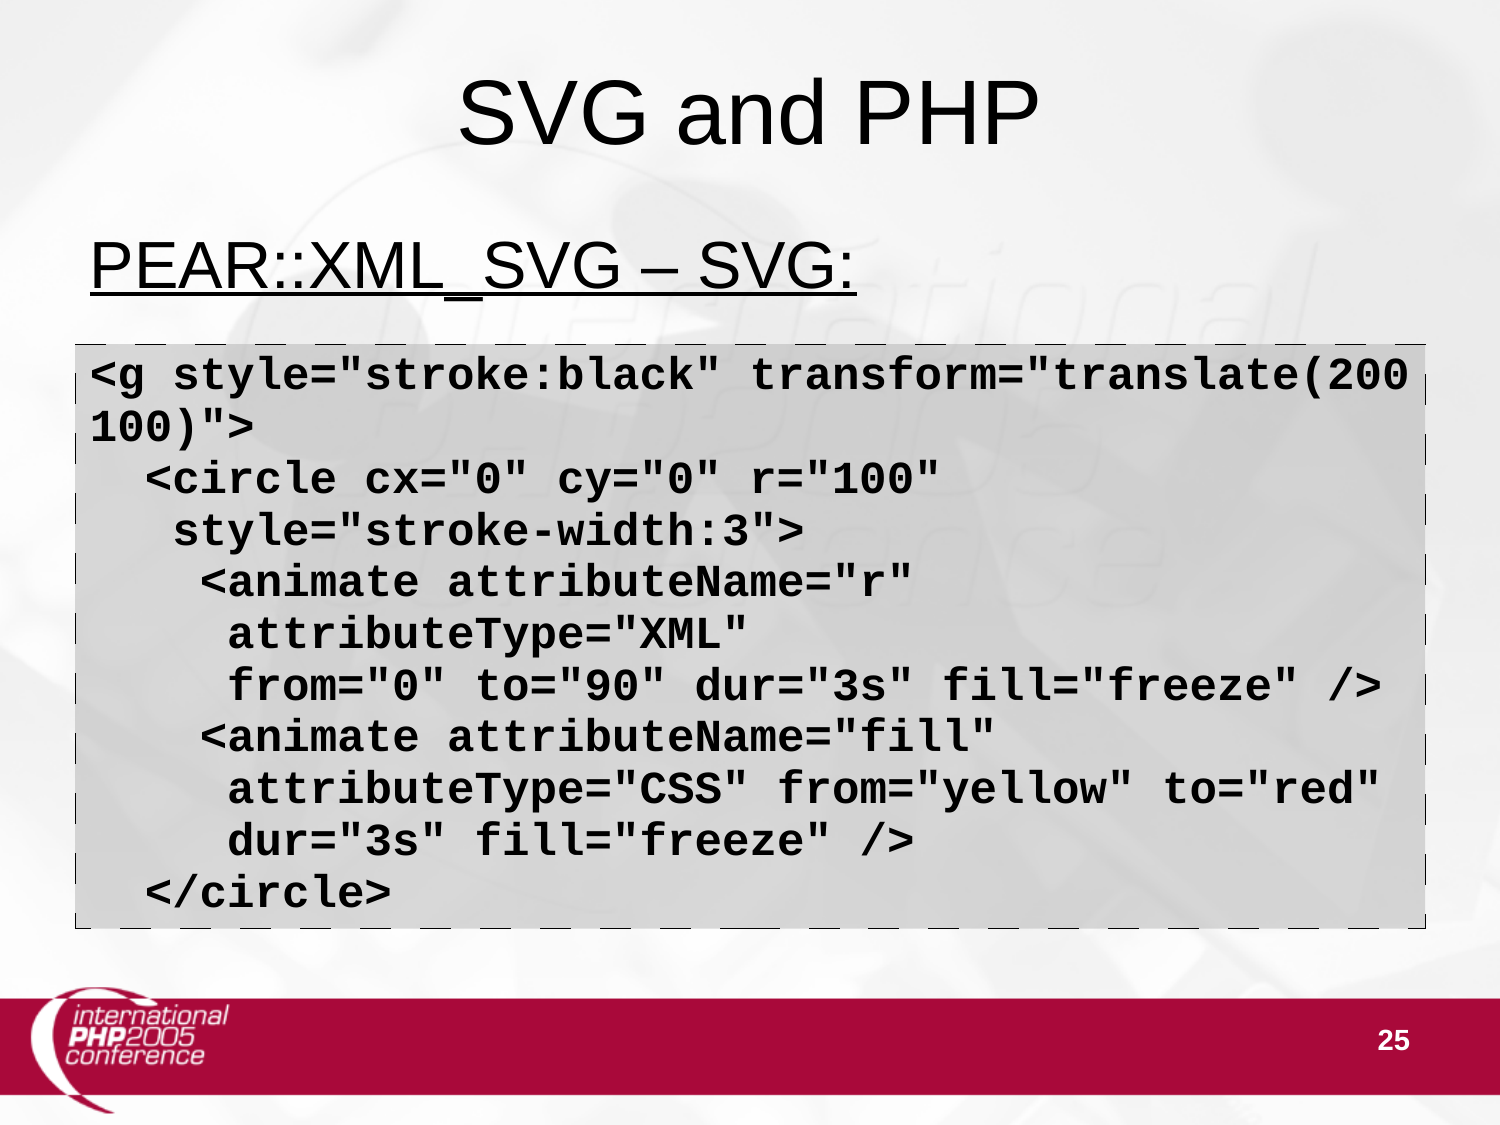

# SVG and PHP
PEAR::XML_SVG – SVG:
<g style="stroke:black" transform="translate(200 100)">
 <circle cx="0" cy="0" r="100"
 style="stroke-width:3">
 <animate attributeName="r"
 attributeType="XML"
 from="0" to="90" dur="3s" fill="freeze" />
 <animate attributeName="fill"
 attributeType="CSS" from="yellow" to="red"
 dur="3s" fill="freeze" />
 </circle>
25